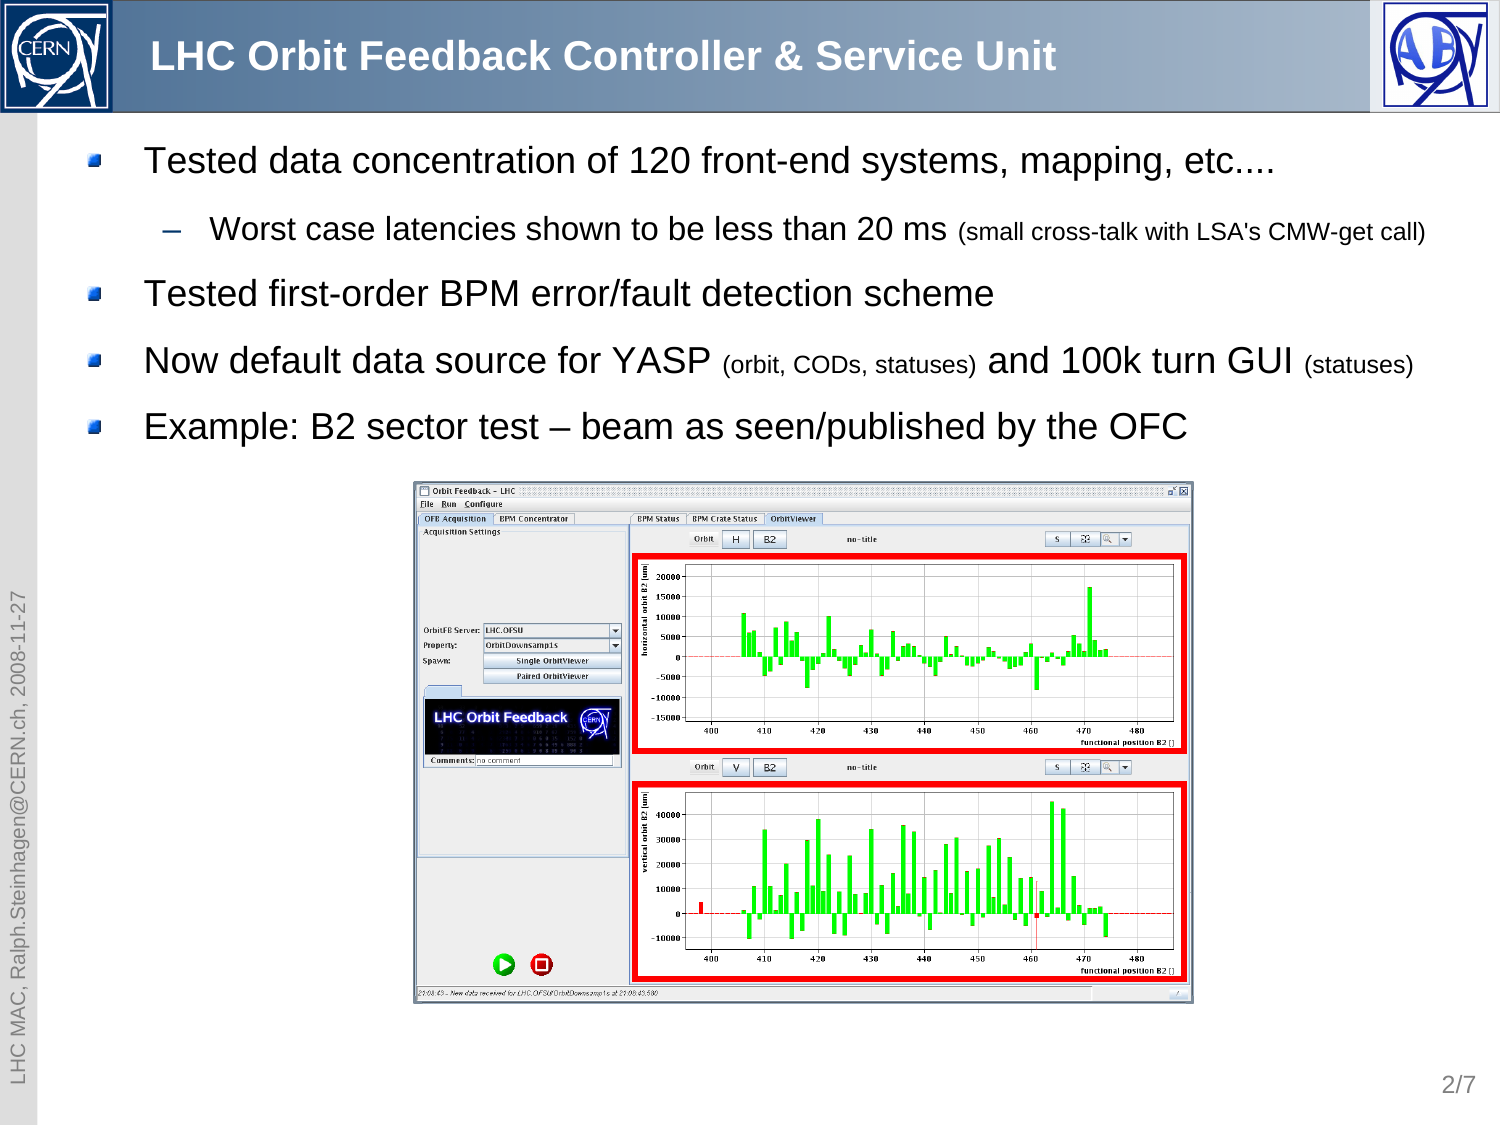

# LHC Orbit Feedback Controller & Service Unit
Tested data concentration of 120 front-end systems, mapping, etc....
Worst case latencies shown to be less than 20 ms (small cross-talk with LSA's CMW-get call)
Tested first-order BPM error/fault detection scheme
Now default data source for YASP (orbit, CODs, statuses) and 100k turn GUI (statuses)
Example: B2 sector test – beam as seen/published by the OFC